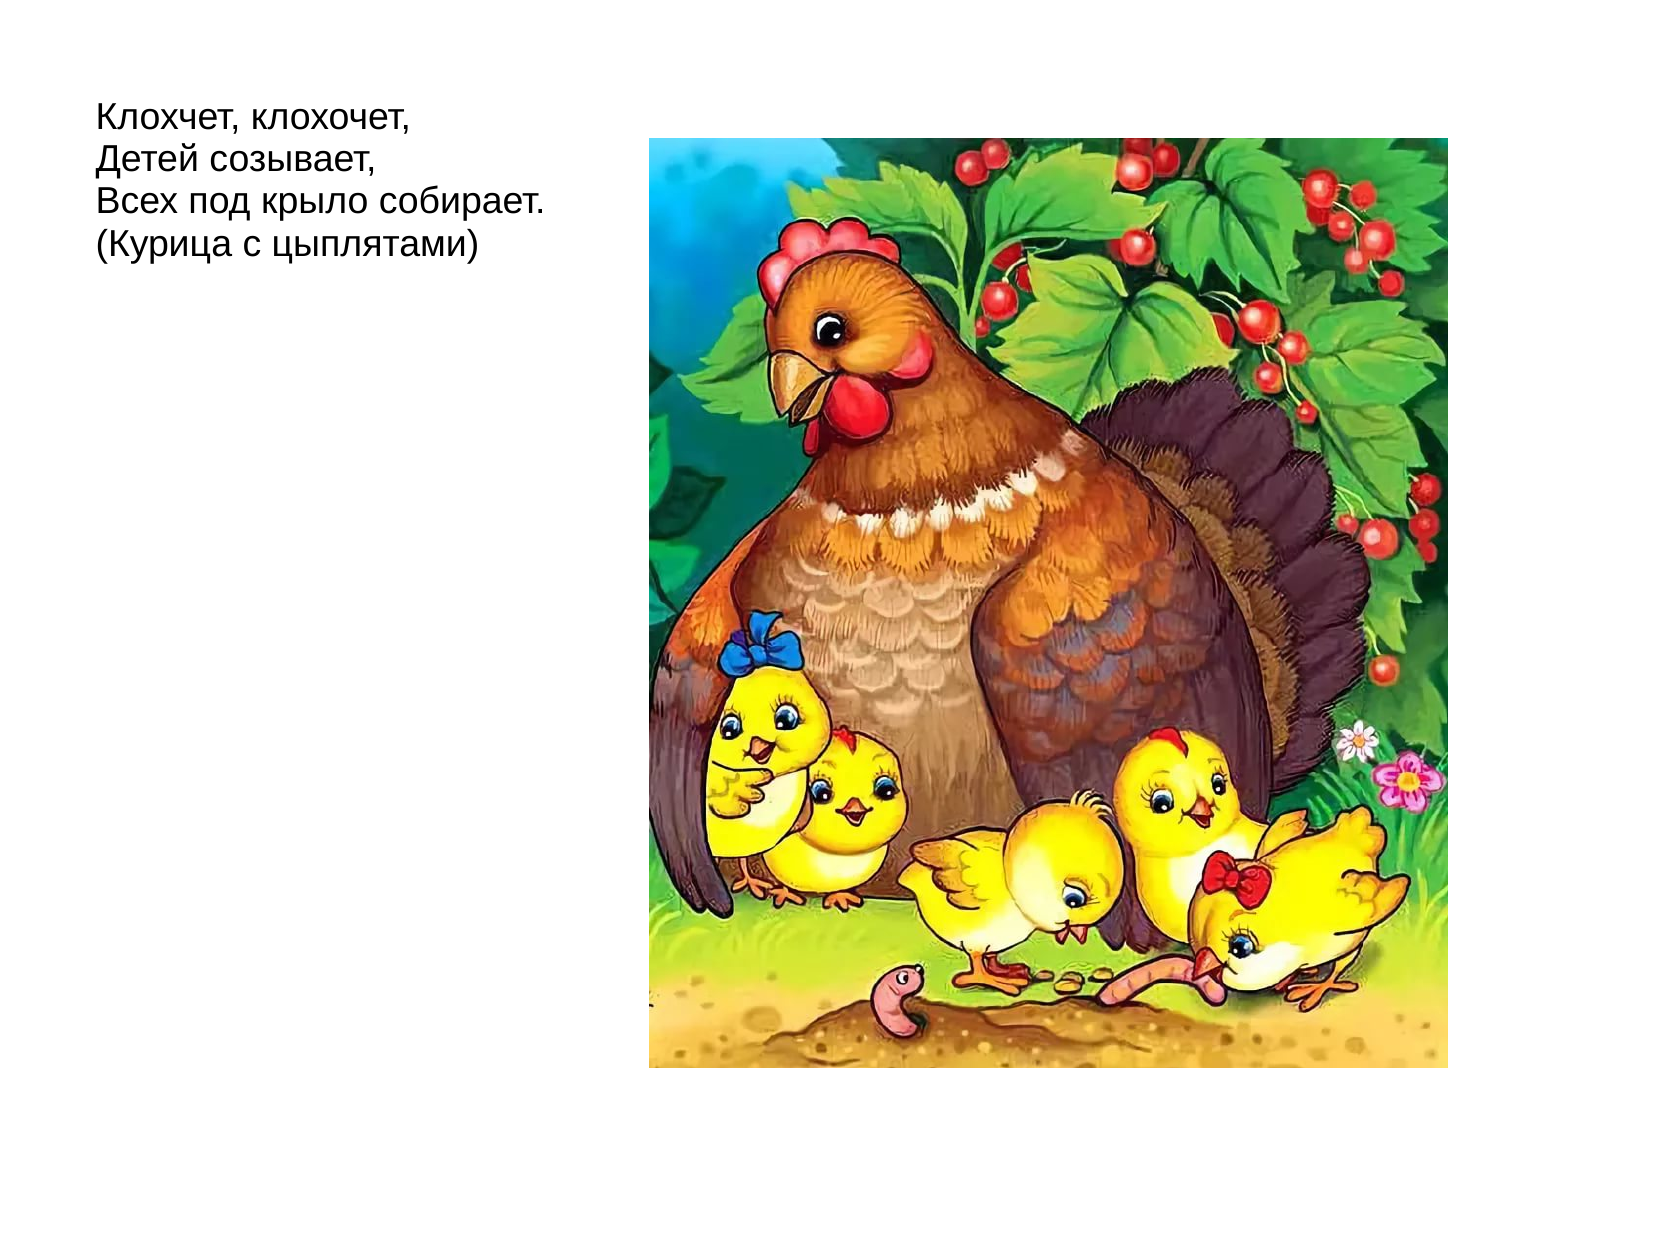

Клохчет, клохочет,
Детей созывает,
Всех под крыло собирает.
(Курица с цыплятами)